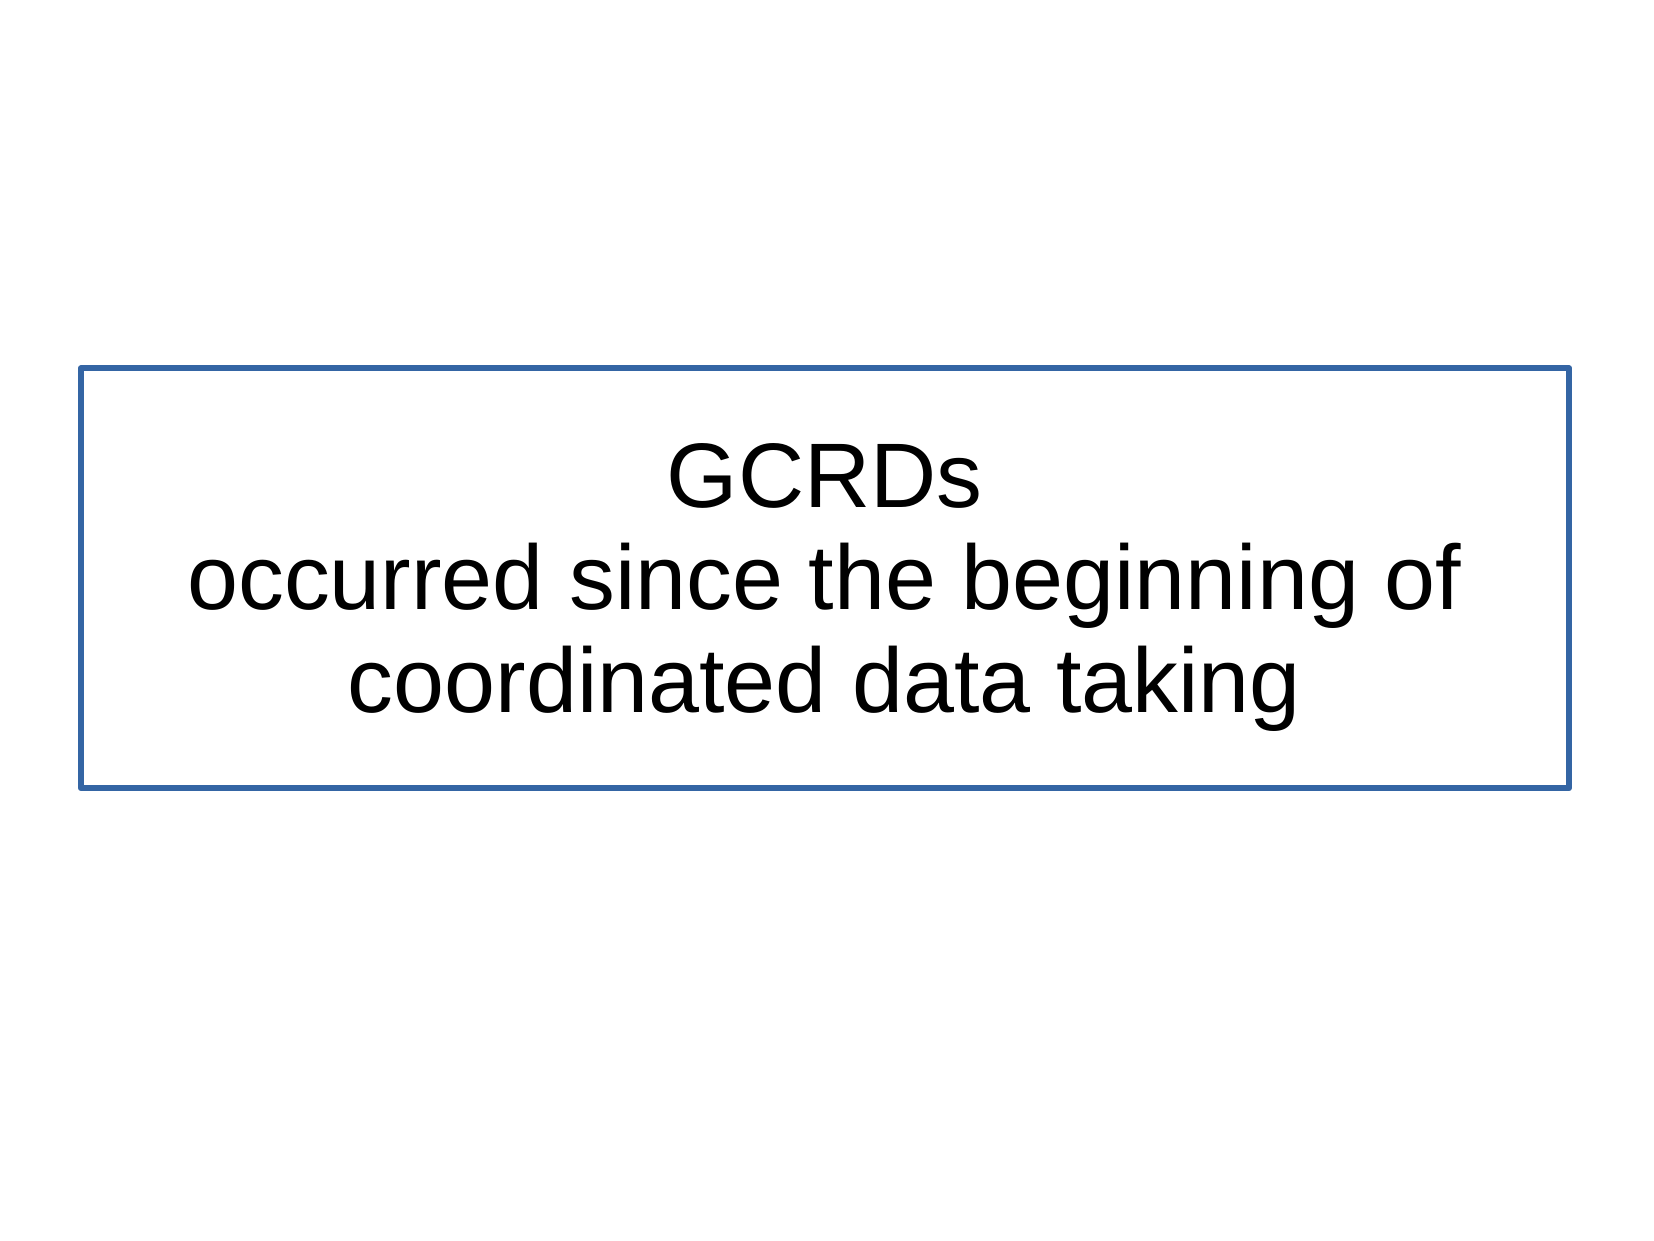

# GCRDs occurred since the beginning of coordinated data taking